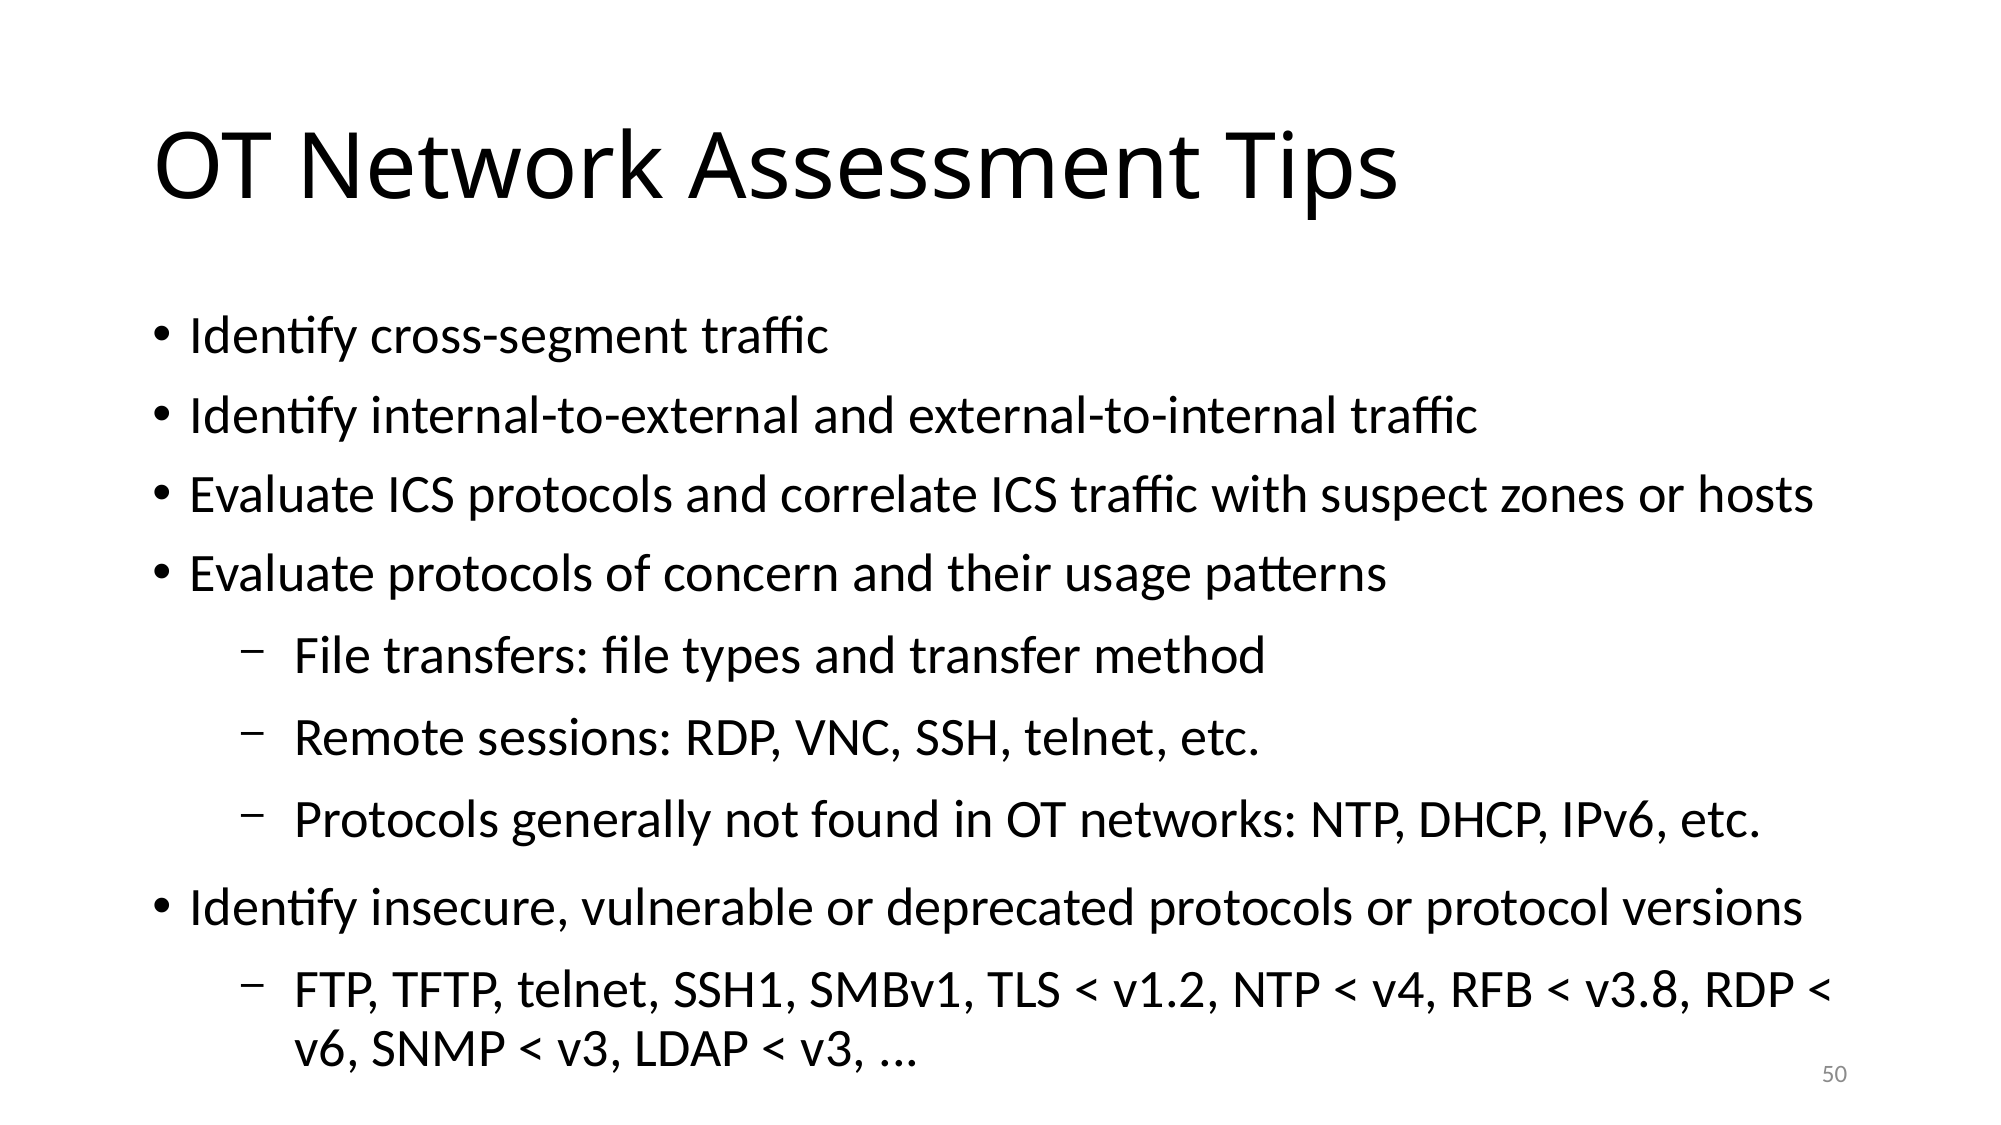

# OT Network Assessment Tips
Identify cross-segment traffic
Identify internal-to-external and external-to-internal traffic
Evaluate ICS protocols and correlate ICS traffic with suspect zones or hosts
Evaluate protocols of concern and their usage patterns
File transfers: file types and transfer method
Remote sessions: RDP, VNC, SSH, telnet, etc.
Protocols generally not found in OT networks: NTP, DHCP, IPv6, etc.
Identify insecure, vulnerable or deprecated protocols or protocol versions
FTP, TFTP, telnet, SSH1, SMBv1, TLS < v1.2, NTP < v4, RFB < v3.8, RDP < v6, SNMP < v3, LDAP < v3, ...